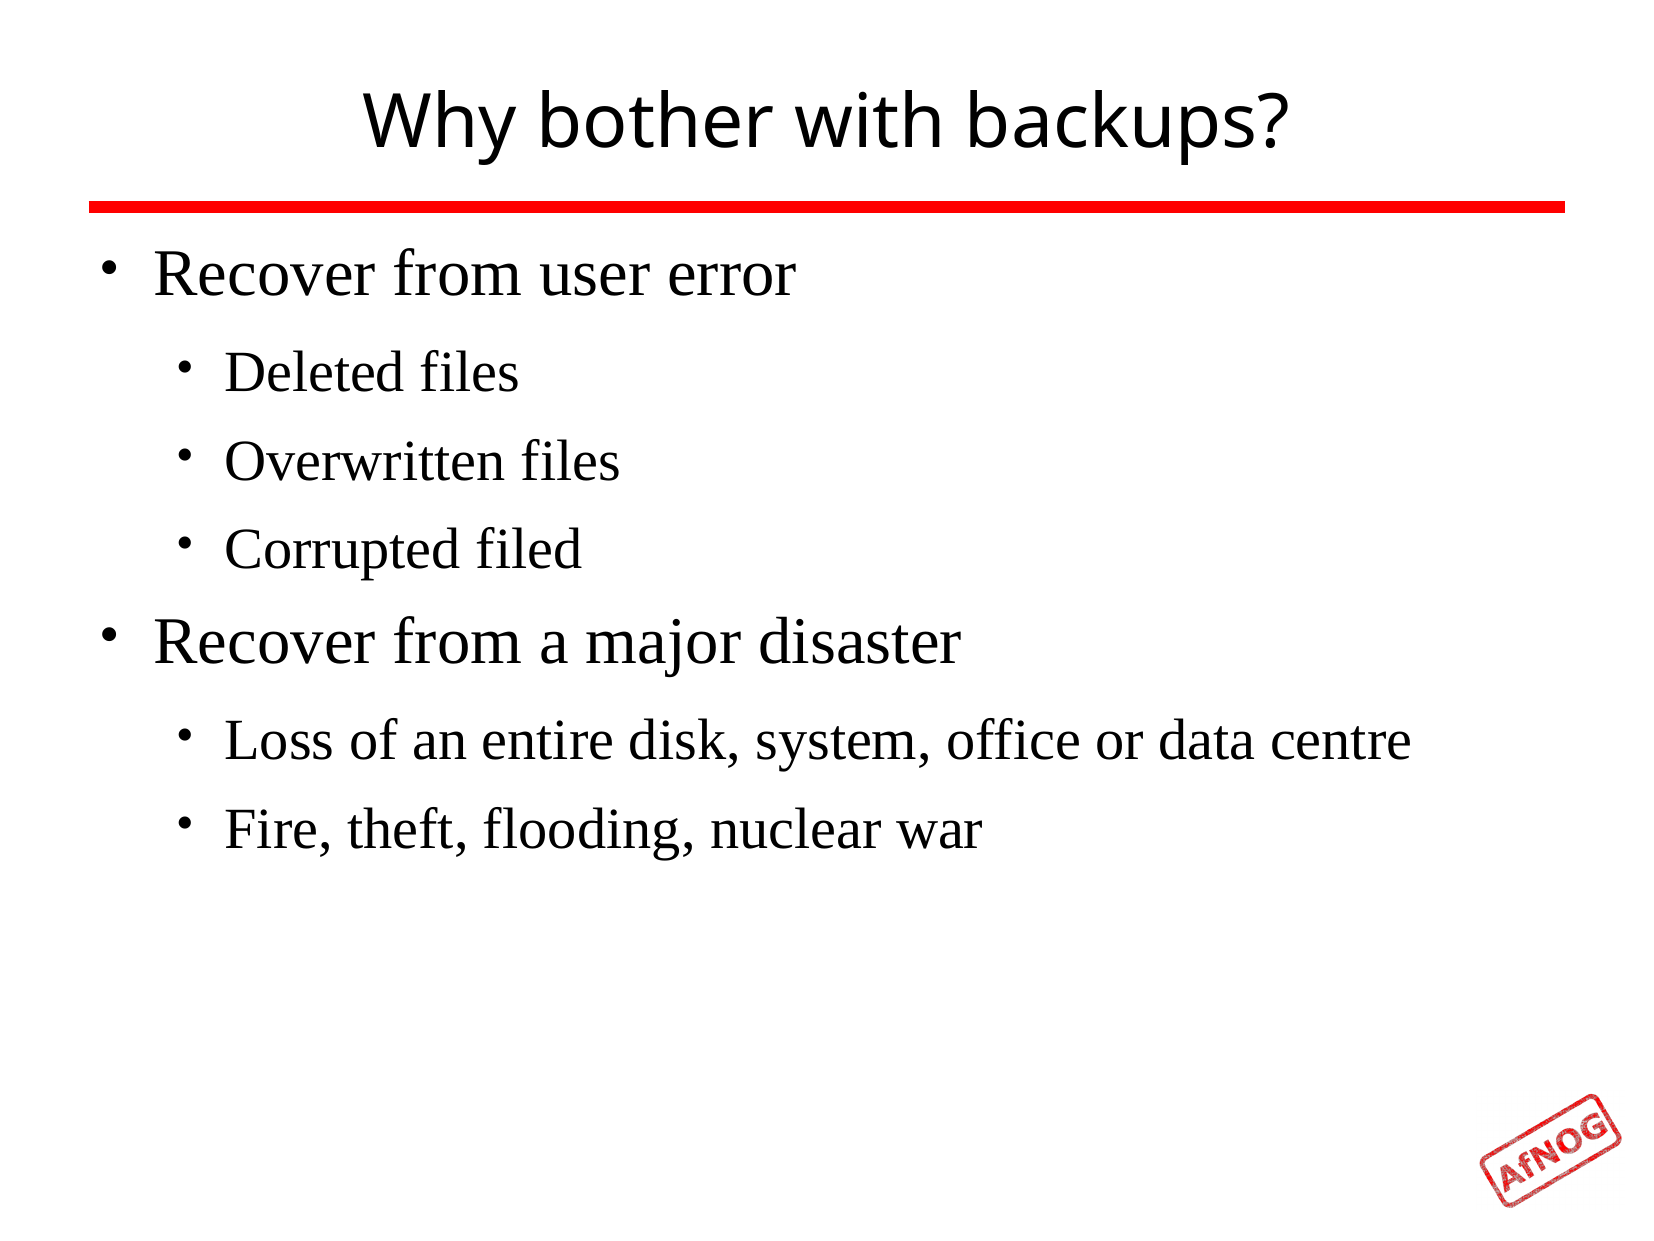

# Why bother with backups?
Recover from user error
Deleted files
Overwritten files
Corrupted filed
Recover from a major disaster
Loss of an entire disk, system, office or data centre
Fire, theft, flooding, nuclear war